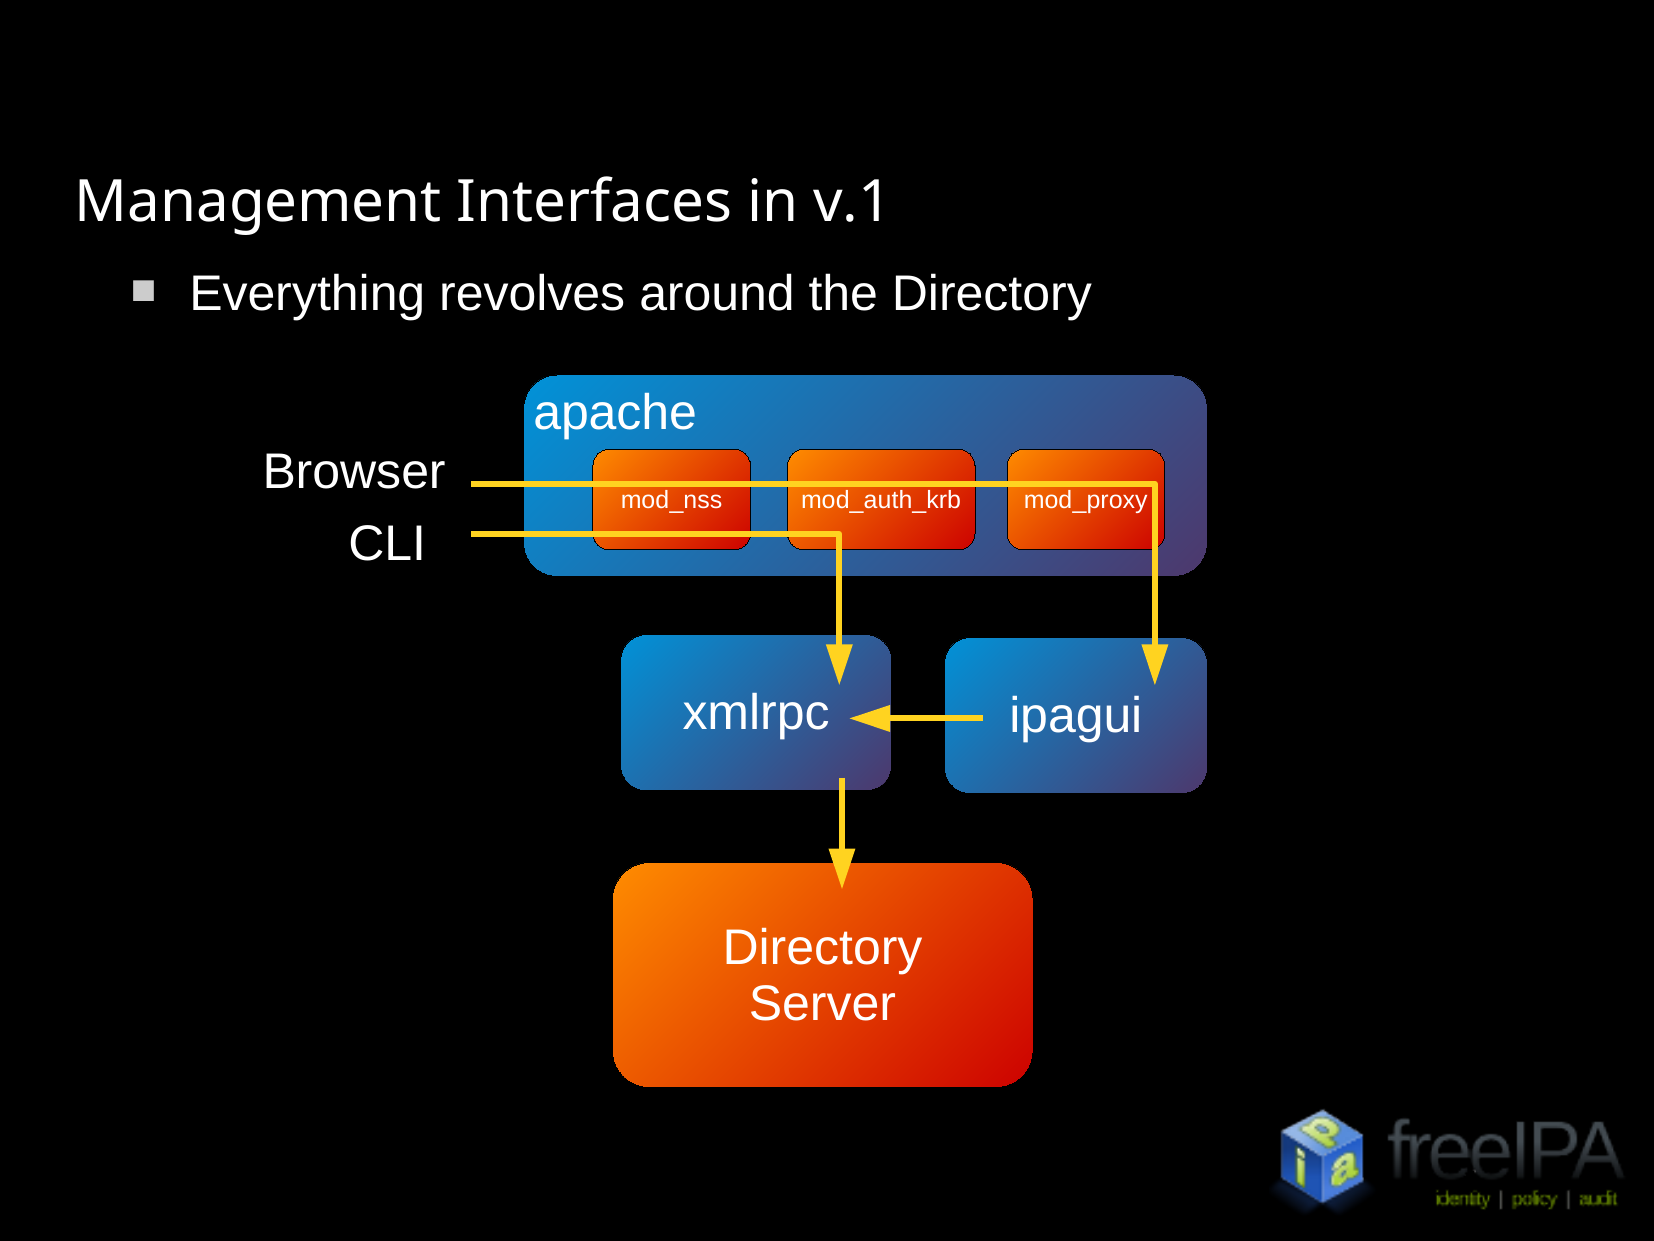

# Management Interfaces in v.1
Everything revolves around the Directory
apache
Browser
mod_nss
mod_auth_krb
mod_proxy
CLI
xmlrpc
ipagui
Directory
Server